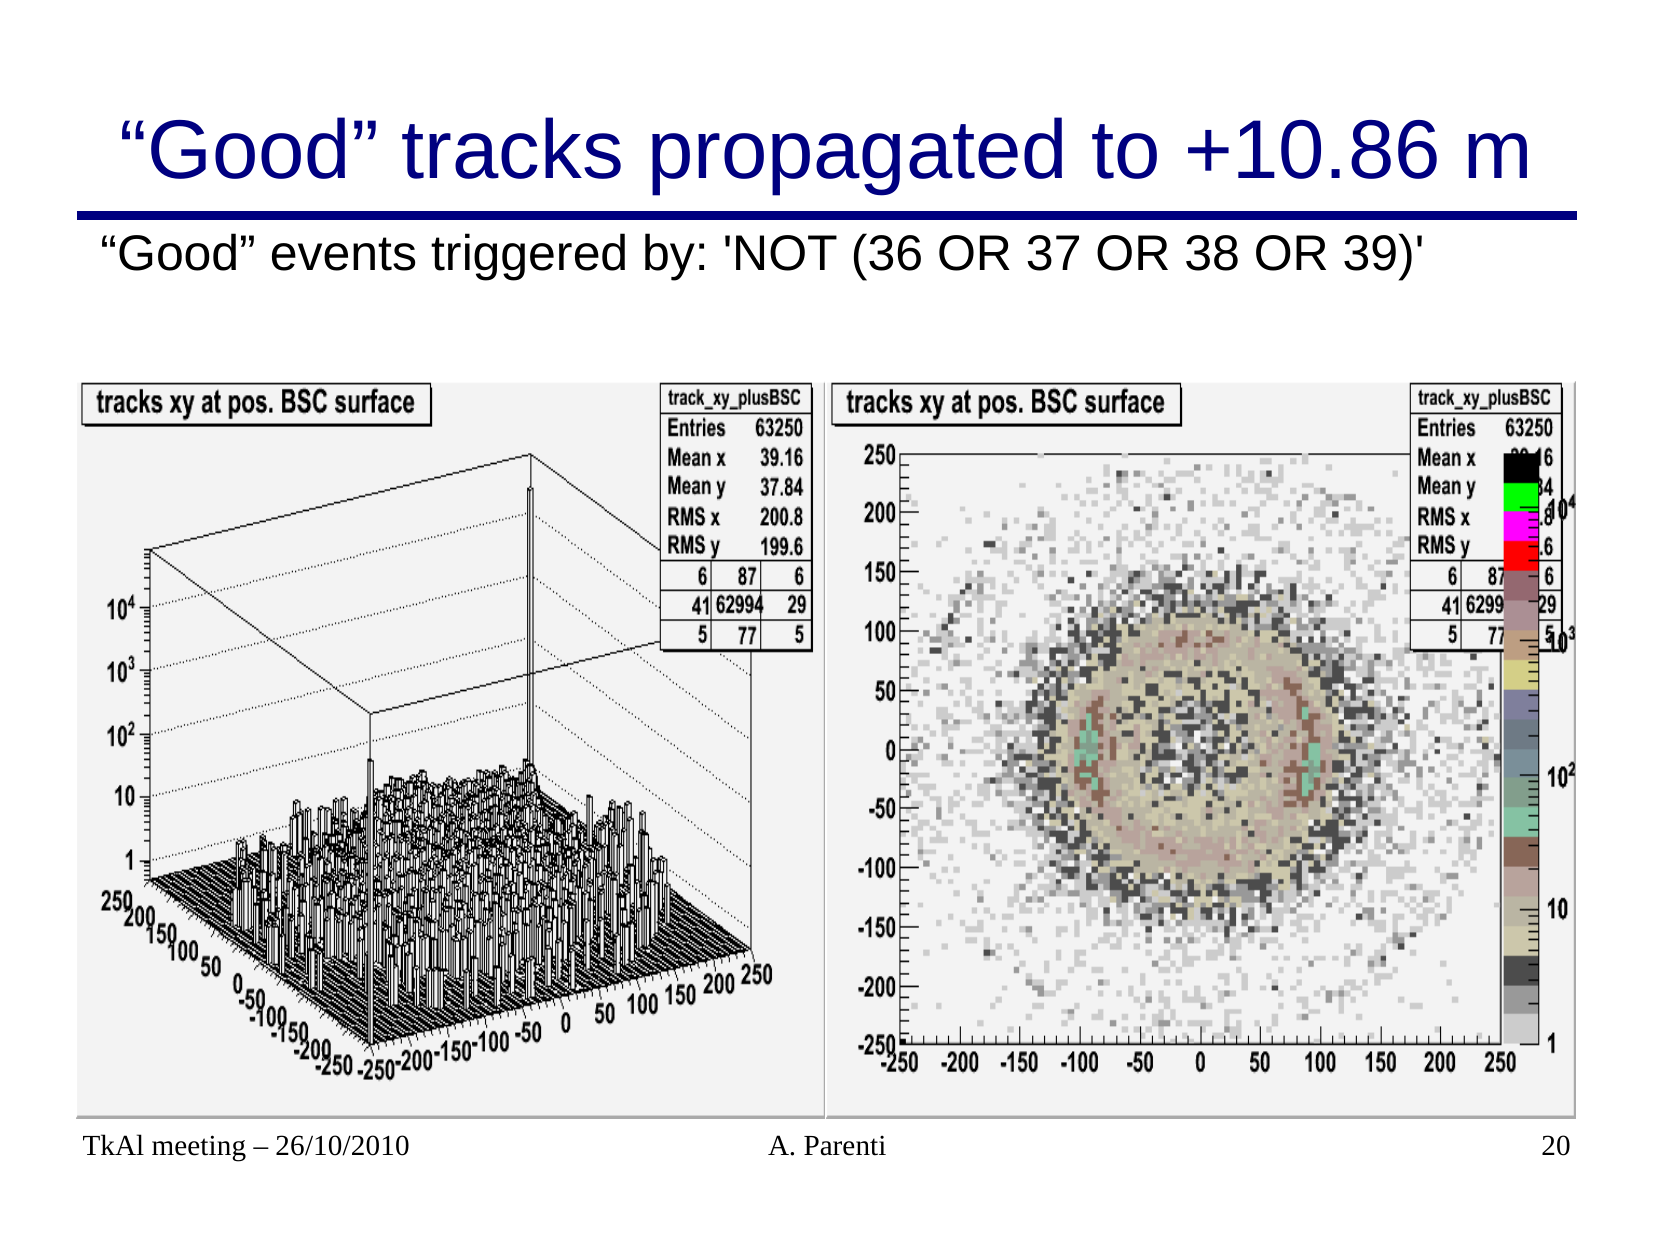

# “Good” tracks propagated to +10.86 m
“Good” events triggered by: 'NOT (36 OR 37 OR 38 OR 39)'
20